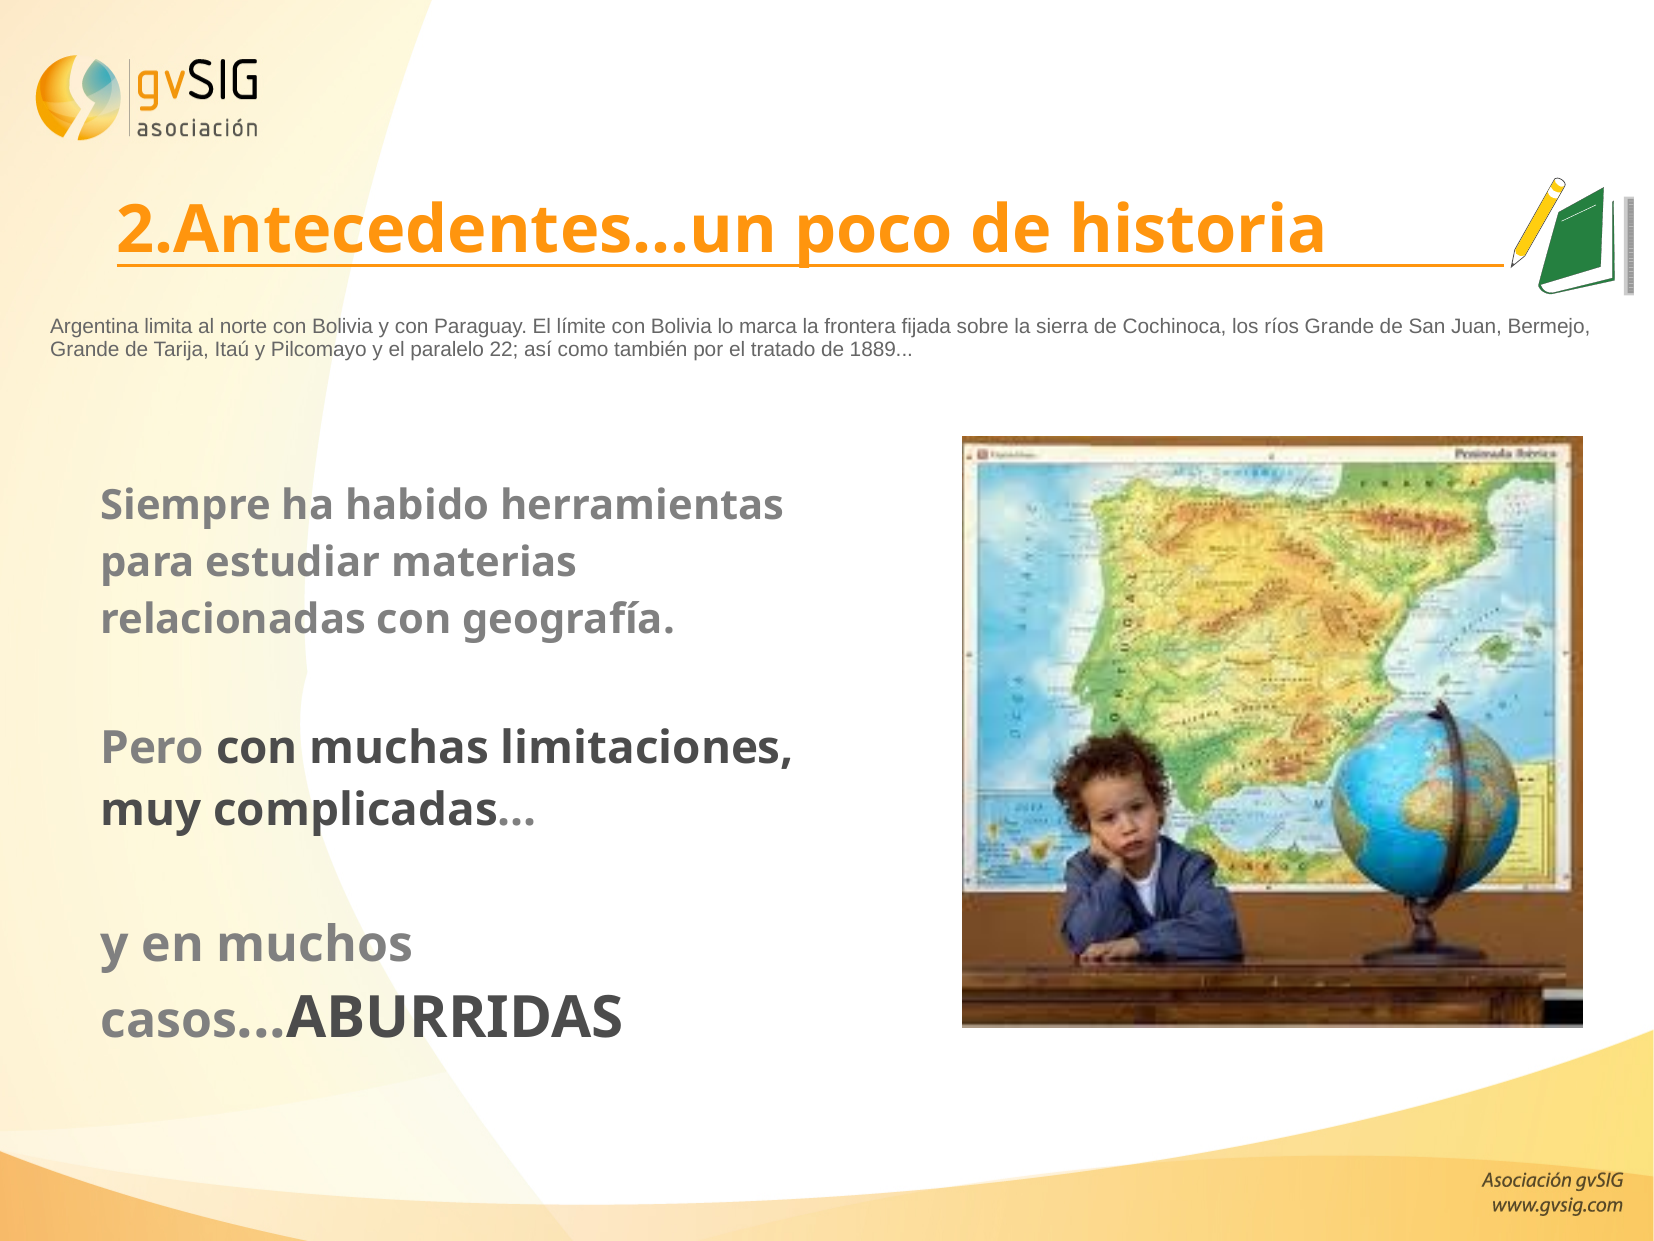

# 2.Antecedentes...un poco de historia
Argentina limita al norte con Bolivia y con Paraguay. El límite con Bolivia lo marca la frontera fijada sobre la sierra de Cochinoca, los ríos Grande de San Juan, Bermejo, Grande de Tarija, Itaú y Pilcomayo y el paralelo 22; así como también por el tratado de 1889...
Siempre ha habido herramientas para estudiar materias relacionadas con geografía.
Pero con muchas limitaciones, muy complicadas...
y en muchos casos...ABURRIDAS